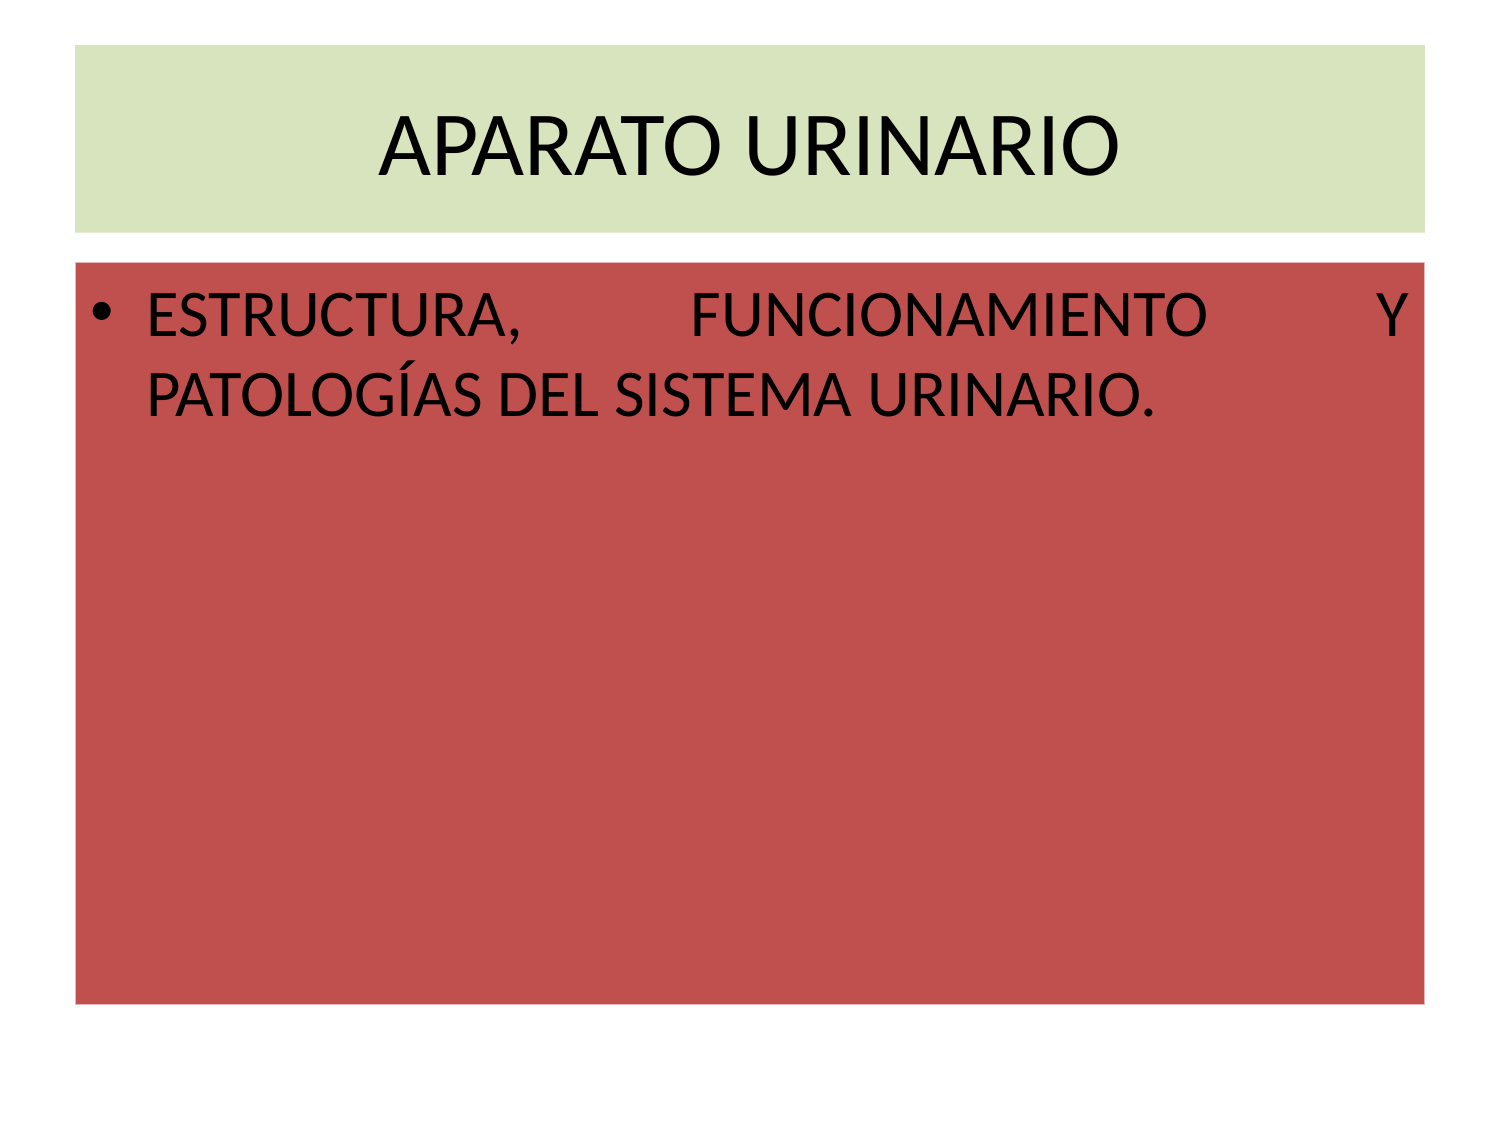

# APARATO URINARIO
ESTRUCTURA, FUNCIONAMIENTO Y PATOLOGÍAS DEL SISTEMA URINARIO.